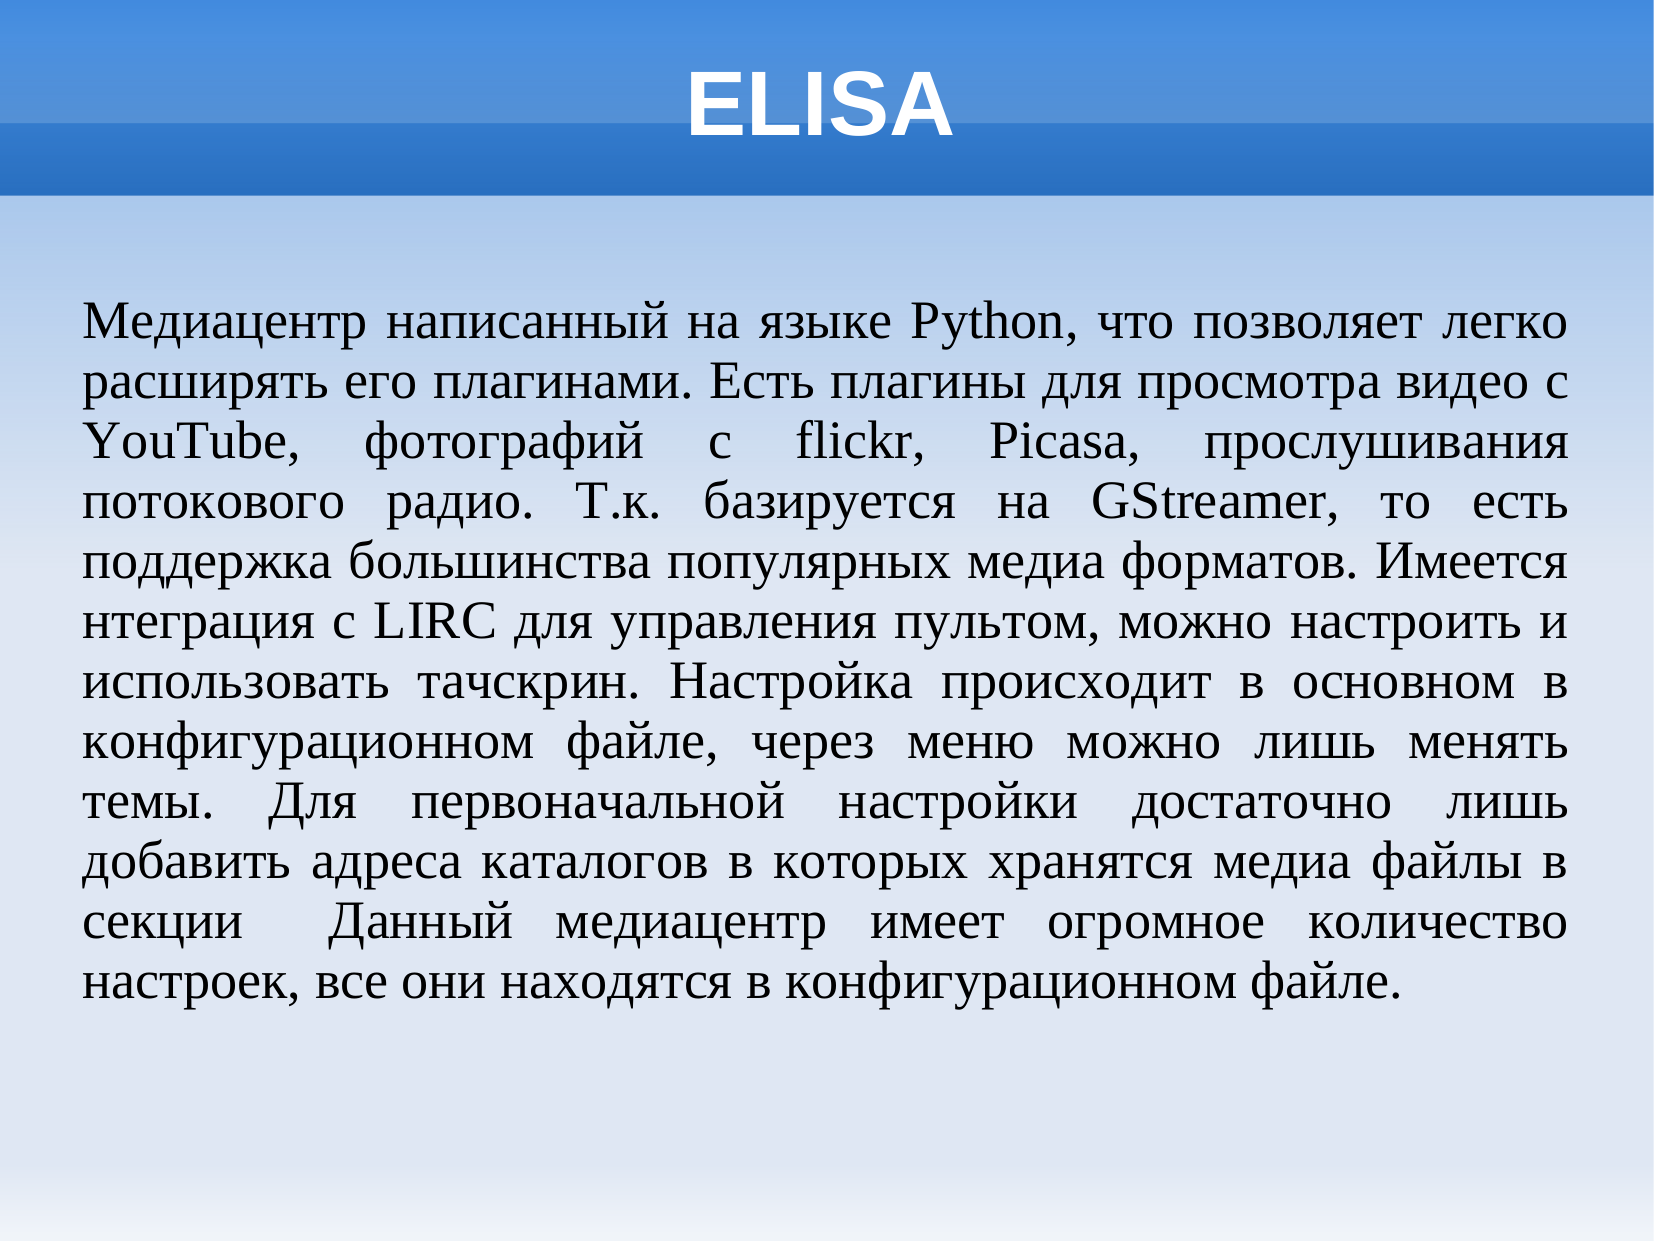

# ELISA
Медиацентр написанный на языке Python, что позволяет легко расширять его плагинами. Есть плагины для просмотра видео с YouTube, фотографий с flickr, Picasa, прослушивания потокового радио. Т.к. базируется на GStreamer, то есть поддержка большинства популярных медиа форматов. Имеется нтеграция с LIRC для управления пультом, можно настроить и использовать тачскрин. Настройка происходит в основном в конфигурационном файле, через меню можно лишь менять темы. Для первоначальной настройки достаточно лишь добавить адреса каталогов в которых хранятся медиа файлы в секции Данный медиацентр имеет огромное количество настроек, все они находятся в конфигурационном файле.